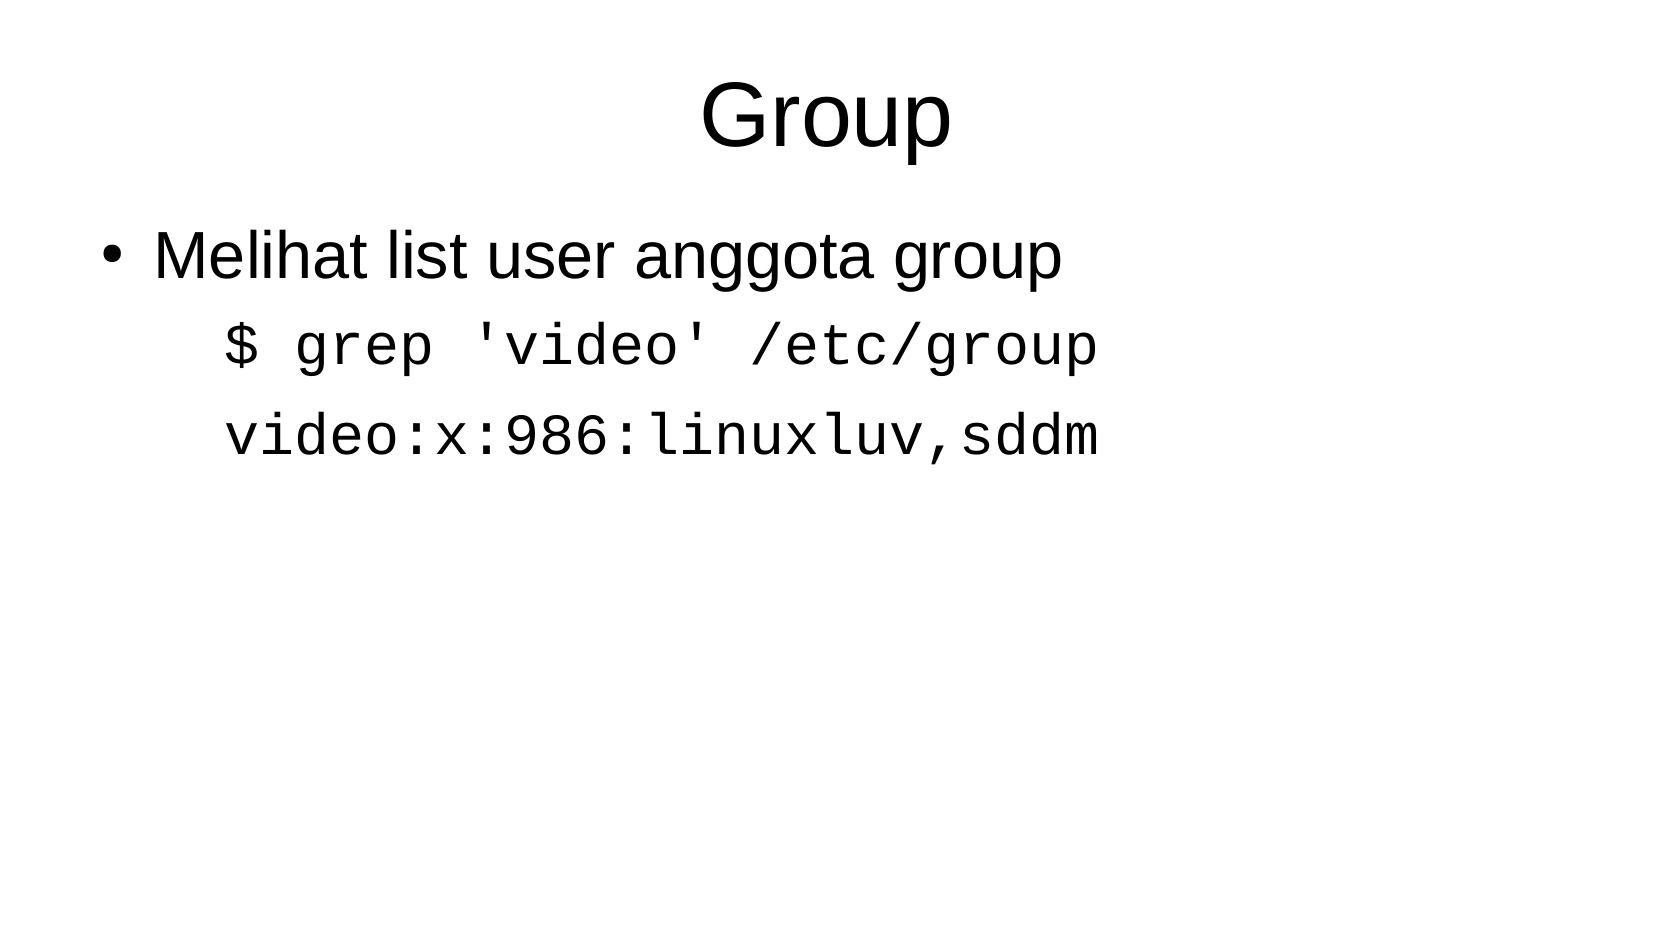

# Group
Melihat list user anggota group
$ grep 'video' /etc/group
video:x:986:linuxluv,sddm